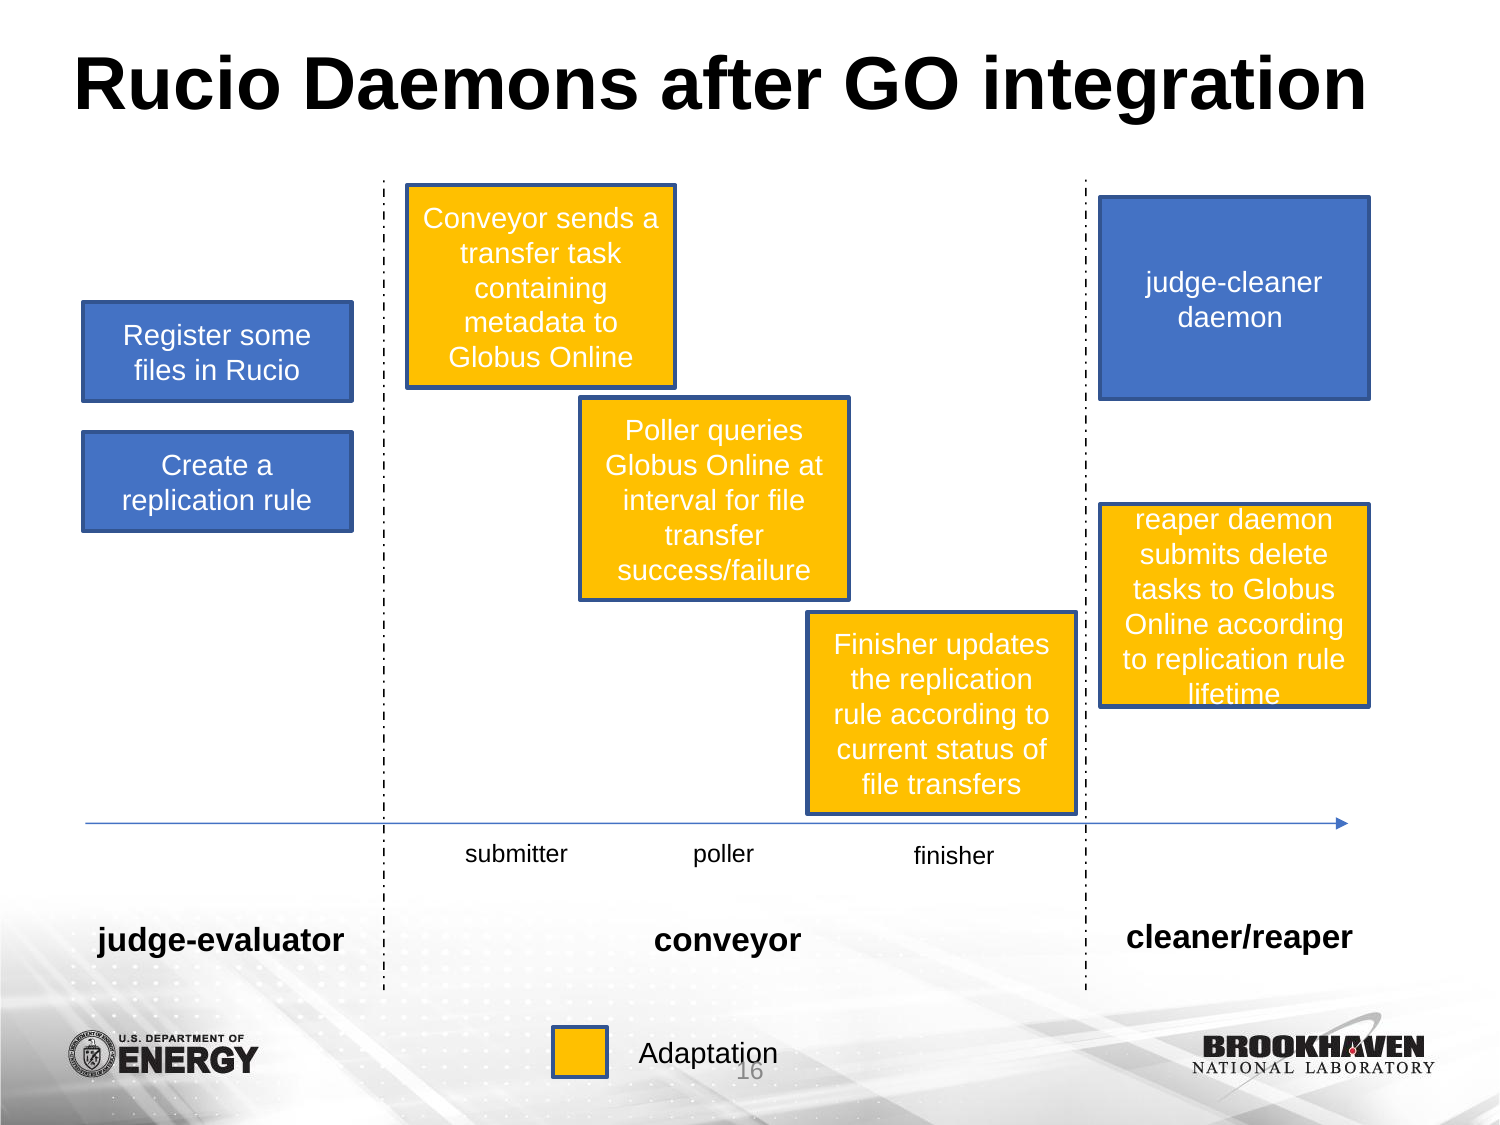

Rucio Daemons after GO integration
Conveyor sends a transfer task containing metadata to Globus Online
judge-cleaner daemon
Register some files in Rucio
Poller queries Globus Online at interval for file transfer success/failure
Create a replication rule
reaper daemon submits delete tasks to Globus Online according to replication rule lifetime
Finisher updates the replication rule according to current status of file transfers
poller
submitter
finisher
cleaner/reaper
judge-evaluator
conveyor
Adaptation